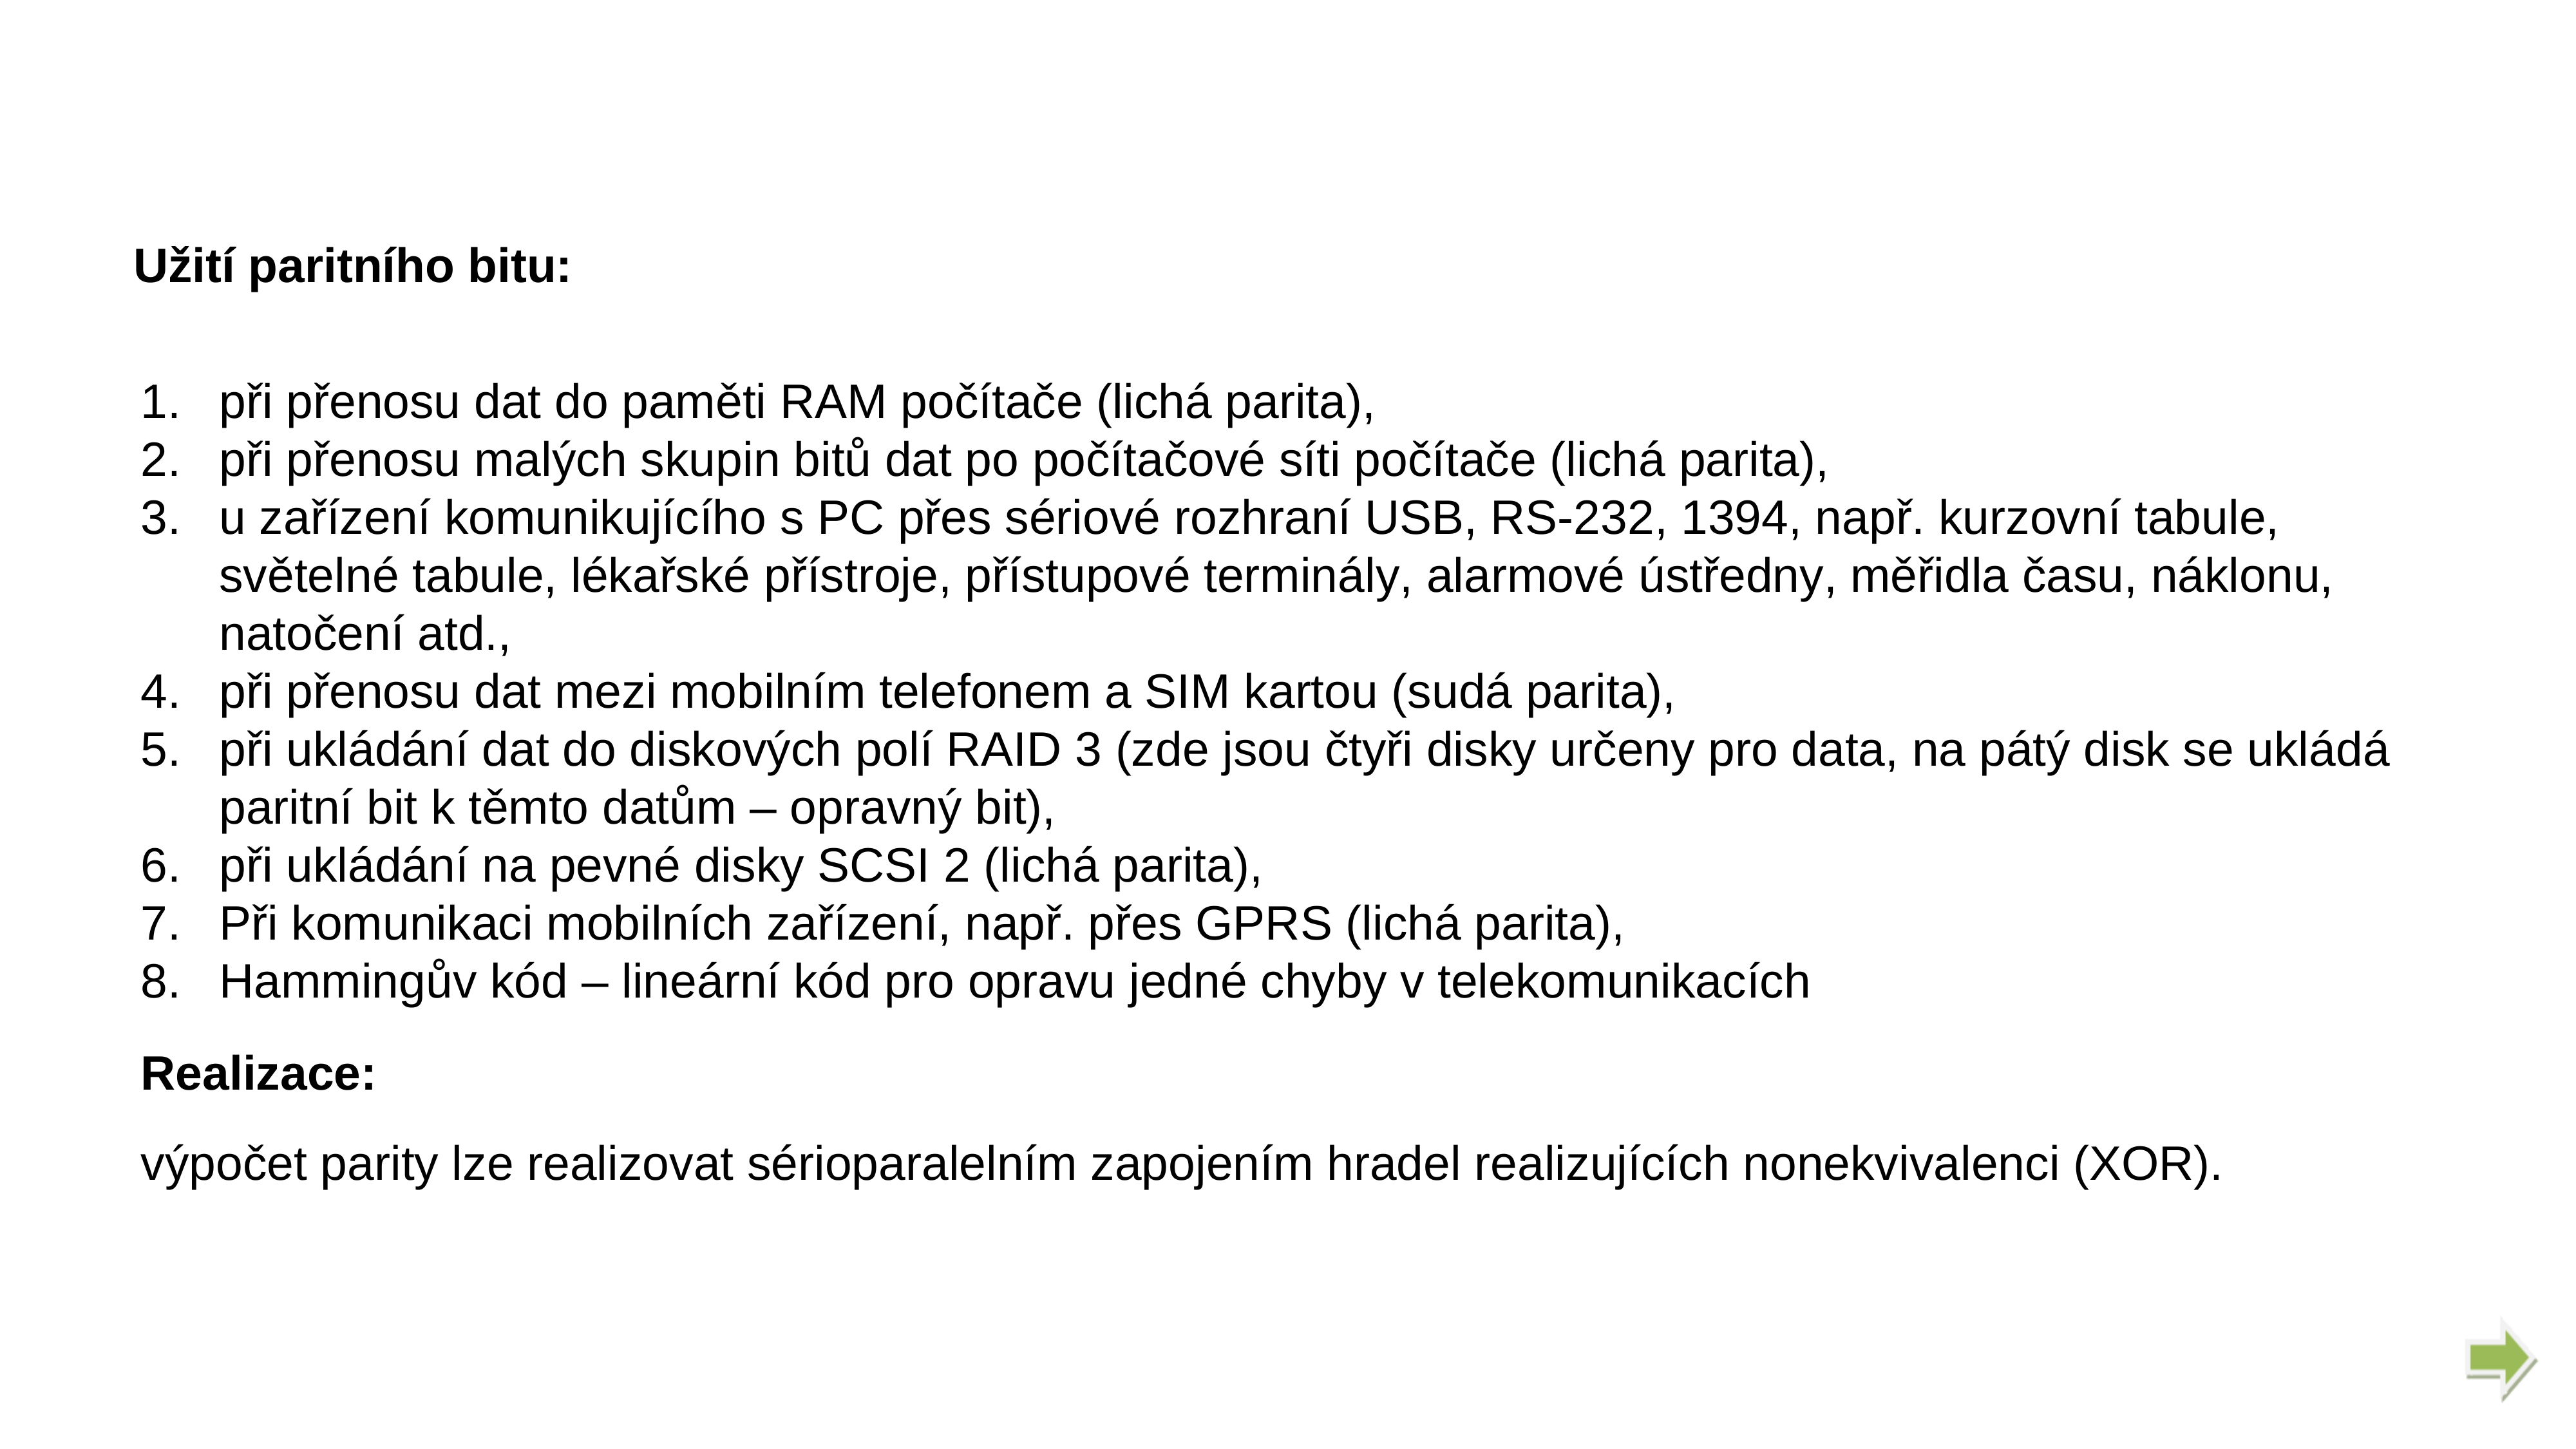

Užití paritního bitu:
při přenosu dat do paměti RAM počítače (lichá parita),
při přenosu malých skupin bitů dat po počítačové síti počítače (lichá parita),
u zařízení komunikujícího s PC přes sériové rozhraní USB, RS-232, 1394, např. kurzovní tabule, světelné tabule, lékařské přístroje, přístupové terminály, alarmové ústředny, měřidla času, náklonu, natočení atd.,
při přenosu dat mezi mobilním telefonem a SIM kartou (sudá parita),
při ukládání dat do diskových polí RAID 3 (zde jsou čtyři disky určeny pro data, na pátý disk se ukládá paritní bit k těmto datům – opravný bit),
při ukládání na pevné disky SCSI 2 (lichá parita),
Při komunikaci mobilních zařízení, např. přes GPRS (lichá parita),
Hammingův kód – lineární kód pro opravu jedné chyby v telekomunikacích
Realizace:
výpočet parity lze realizovat sérioparalelním zapojením hradel realizujících nonekvivalenci (XOR).